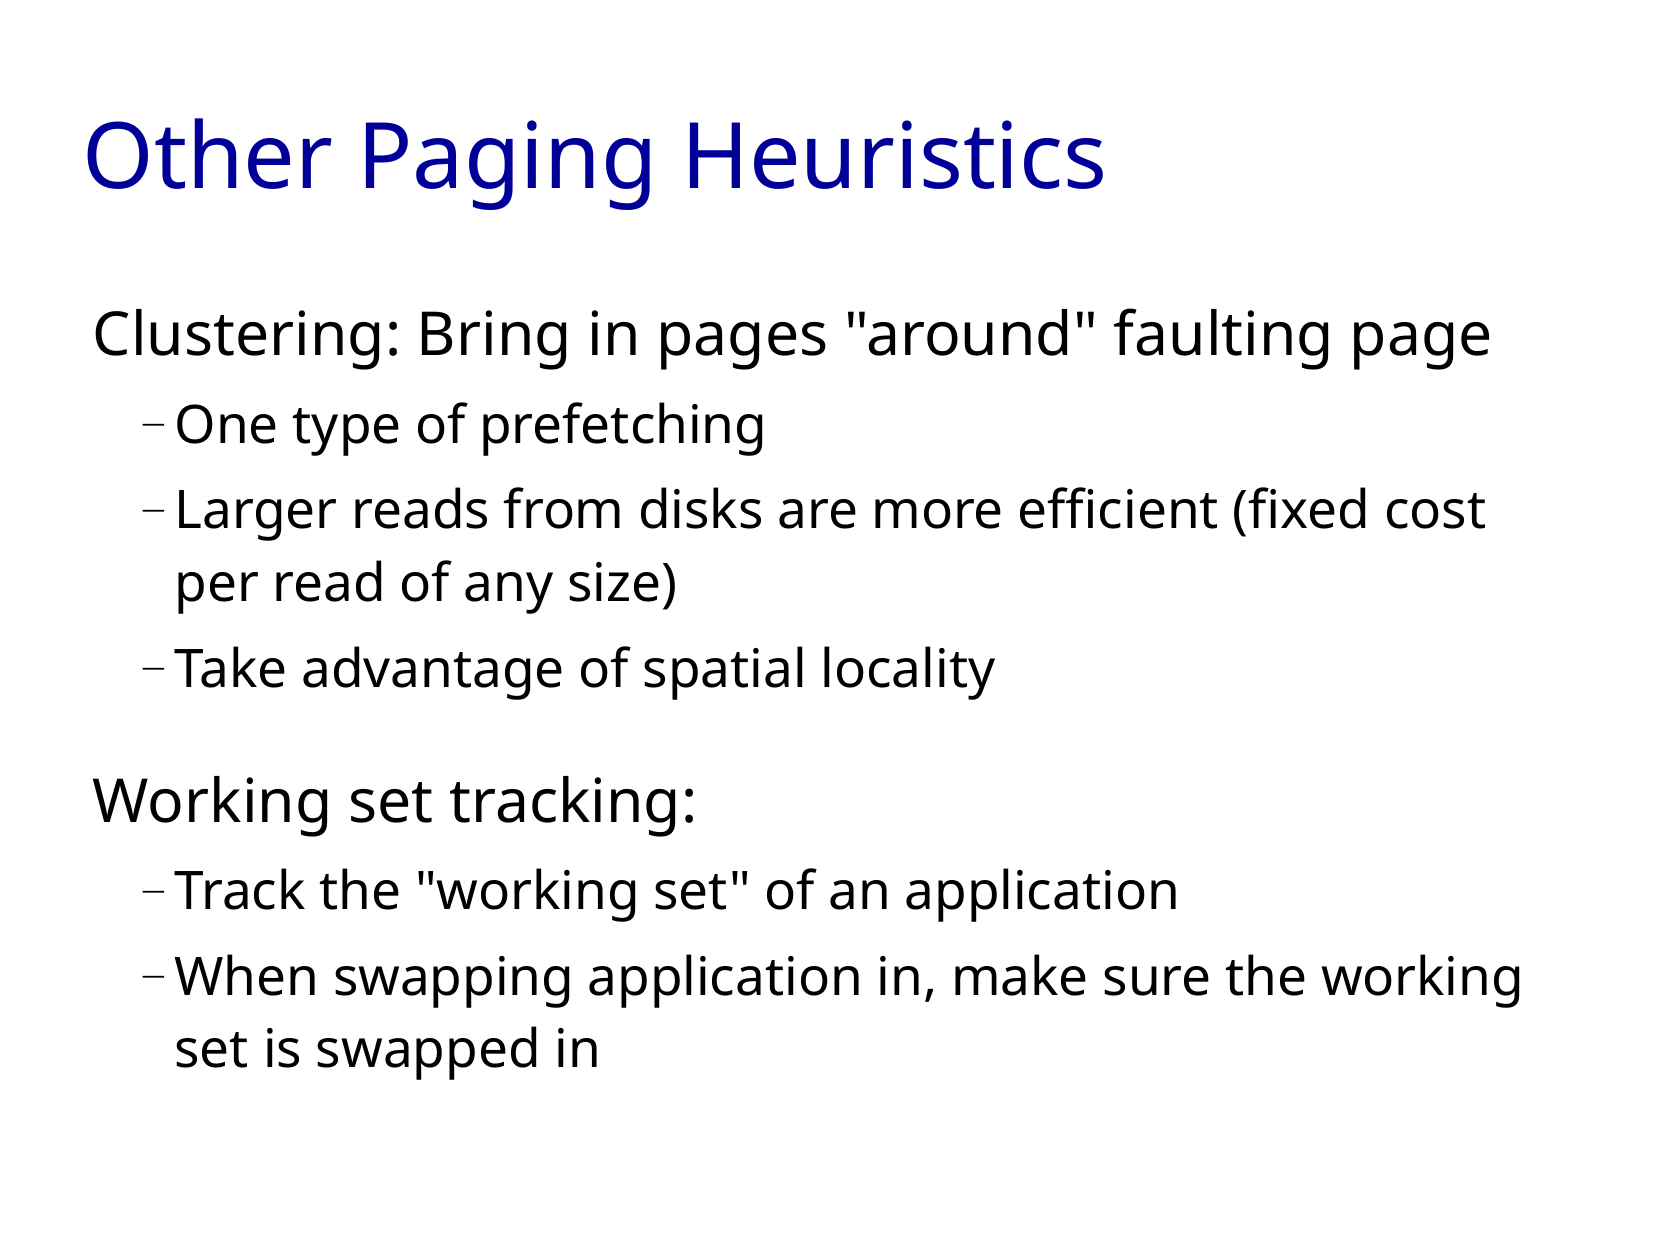

# Other Paging Heuristics
Clustering: Bring in pages "around" faulting page
One type of prefetching
Larger reads from disks are more efficient (fixed cost per read of any size)
Take advantage of spatial locality
Working set tracking:
Track the "working set" of an application
When swapping application in, make sure the working set is swapped in